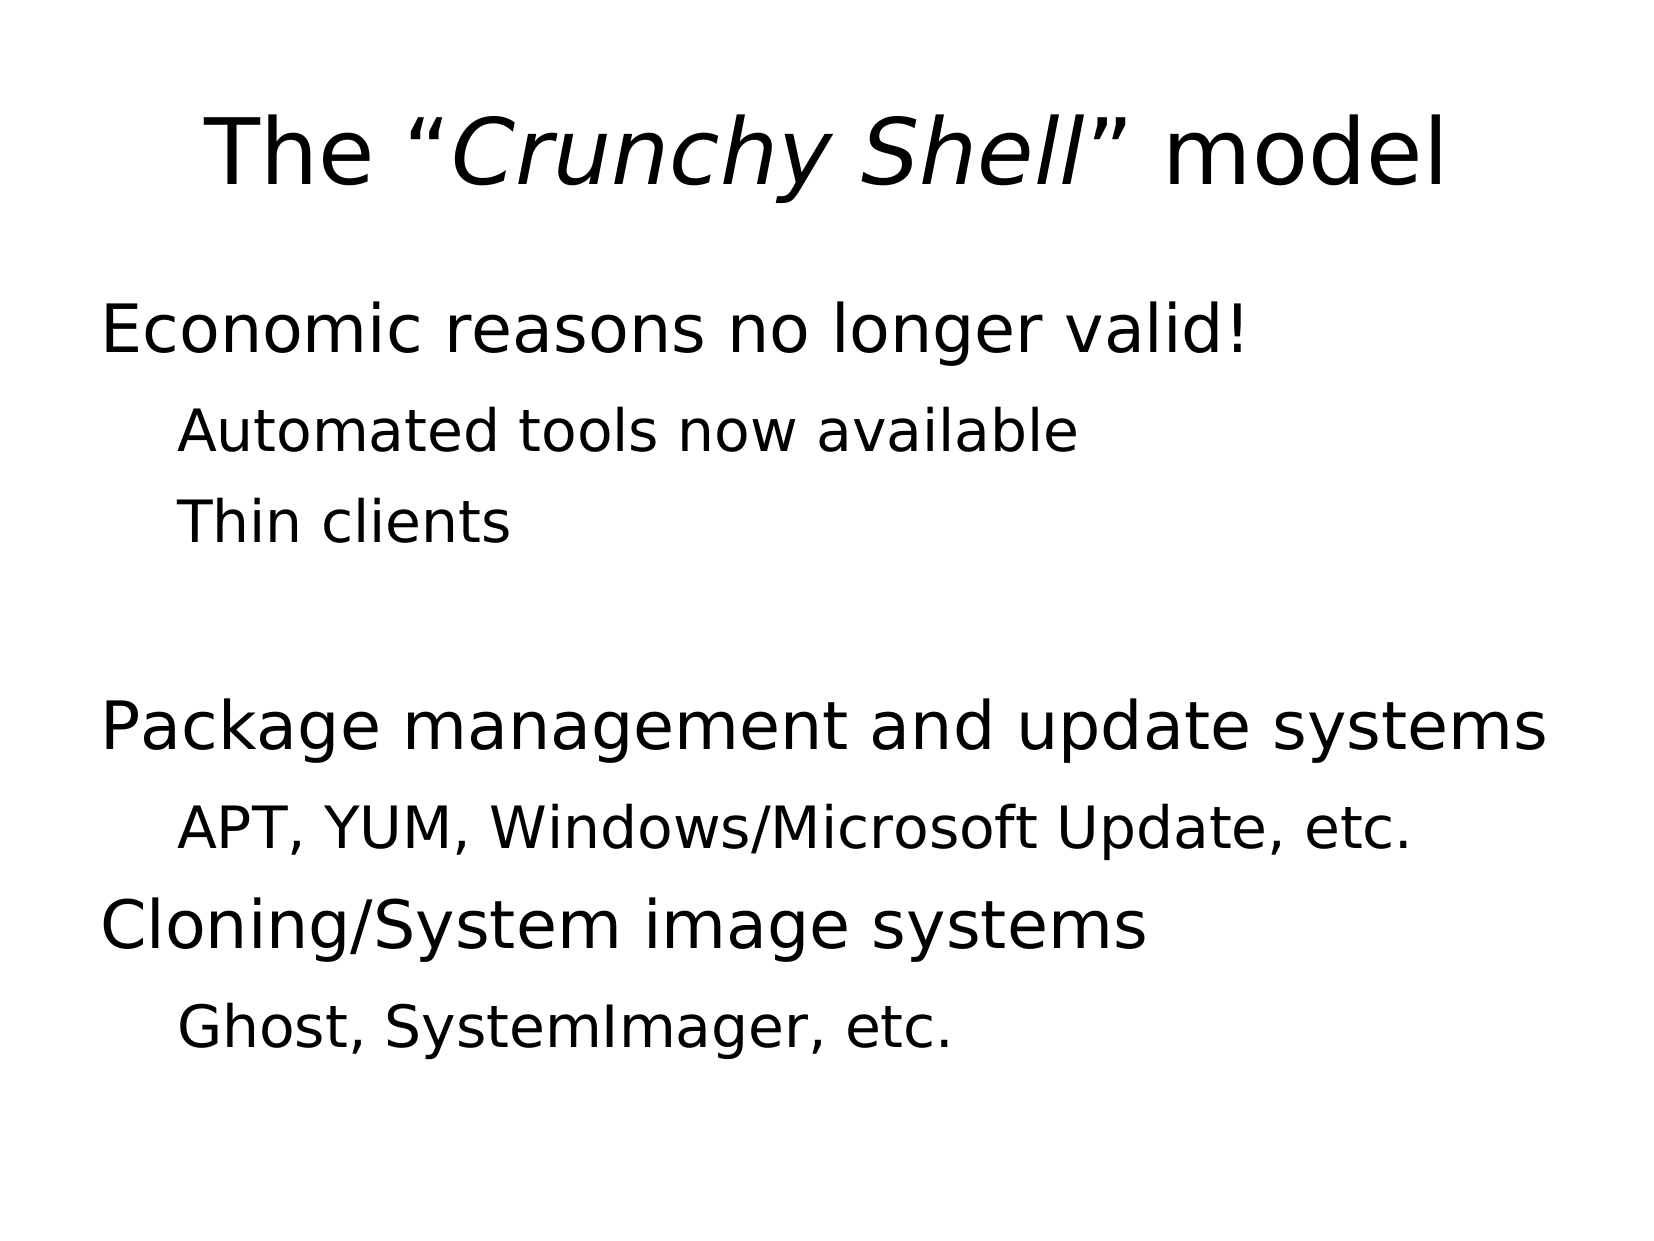

# The “Crunchy Shell” model
Economic reasons no longer valid!
Automated tools now available
Thin clients
Package management and update systems
APT, YUM, Windows/Microsoft Update, etc.
Cloning/System image systems
Ghost, SystemImager, etc.